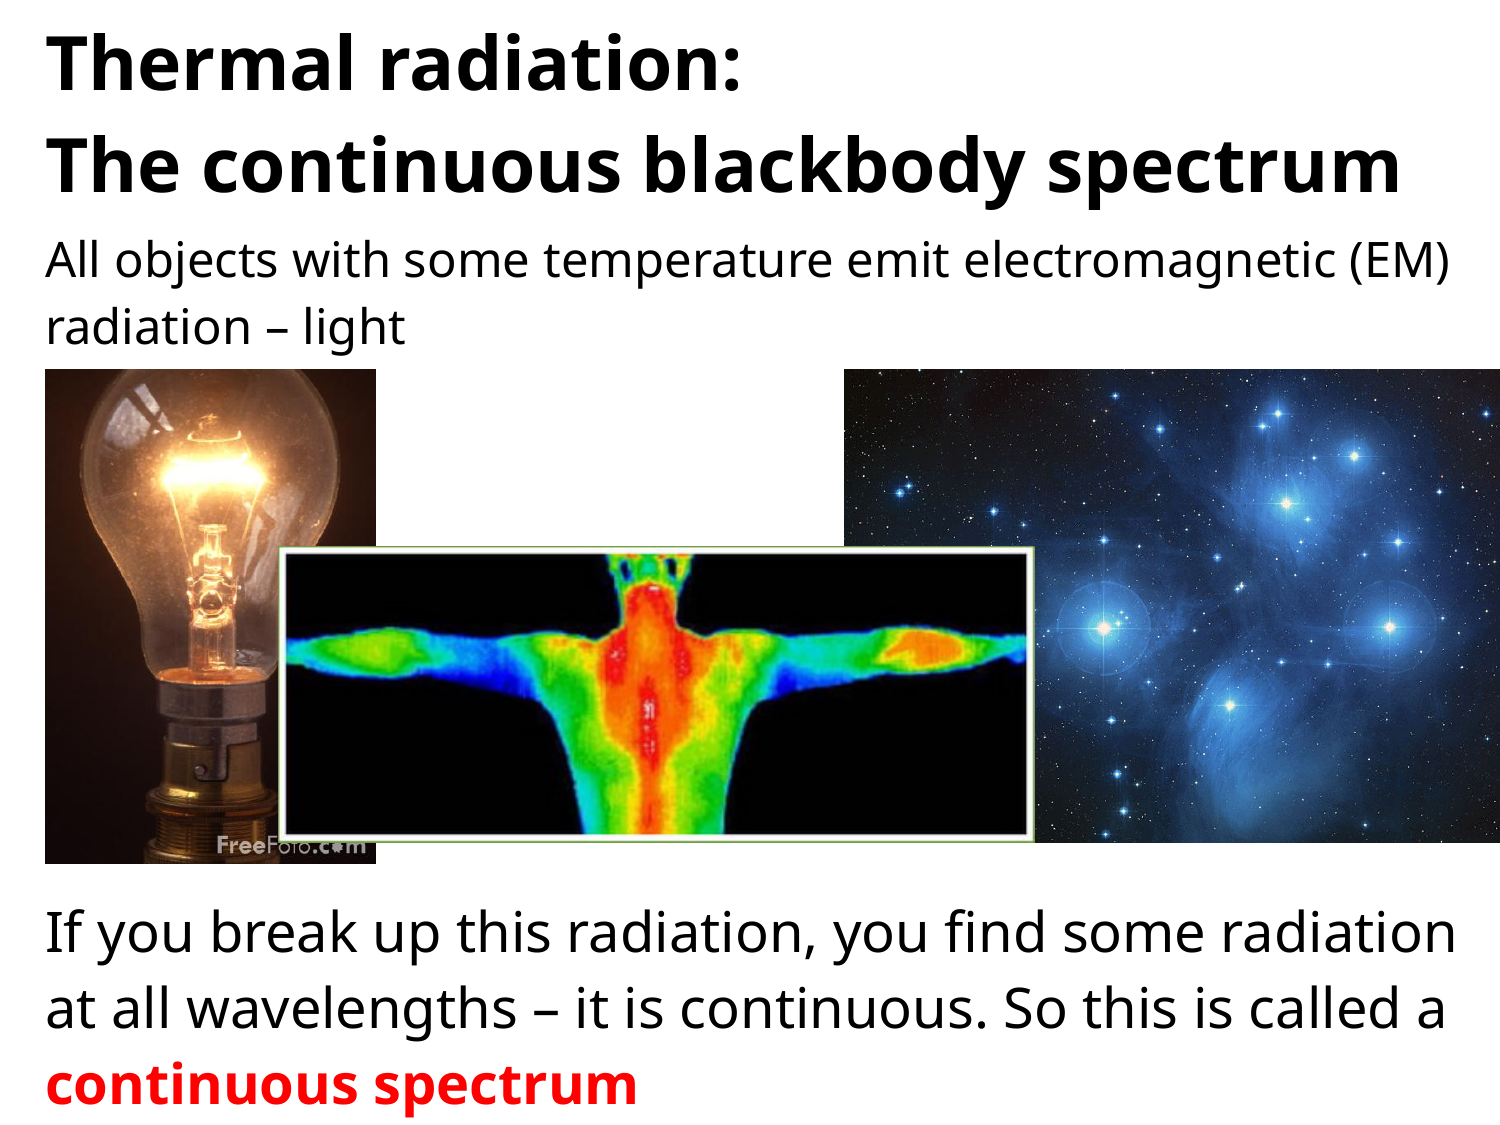

# Thermal radiation: The continuous blackbody spectrum
All objects with some temperature emit electromagnetic (EM) radiation – light
If you break up this radiation, you find some radiation at all wavelengths – it is continuous. So this is called a continuous spectrum